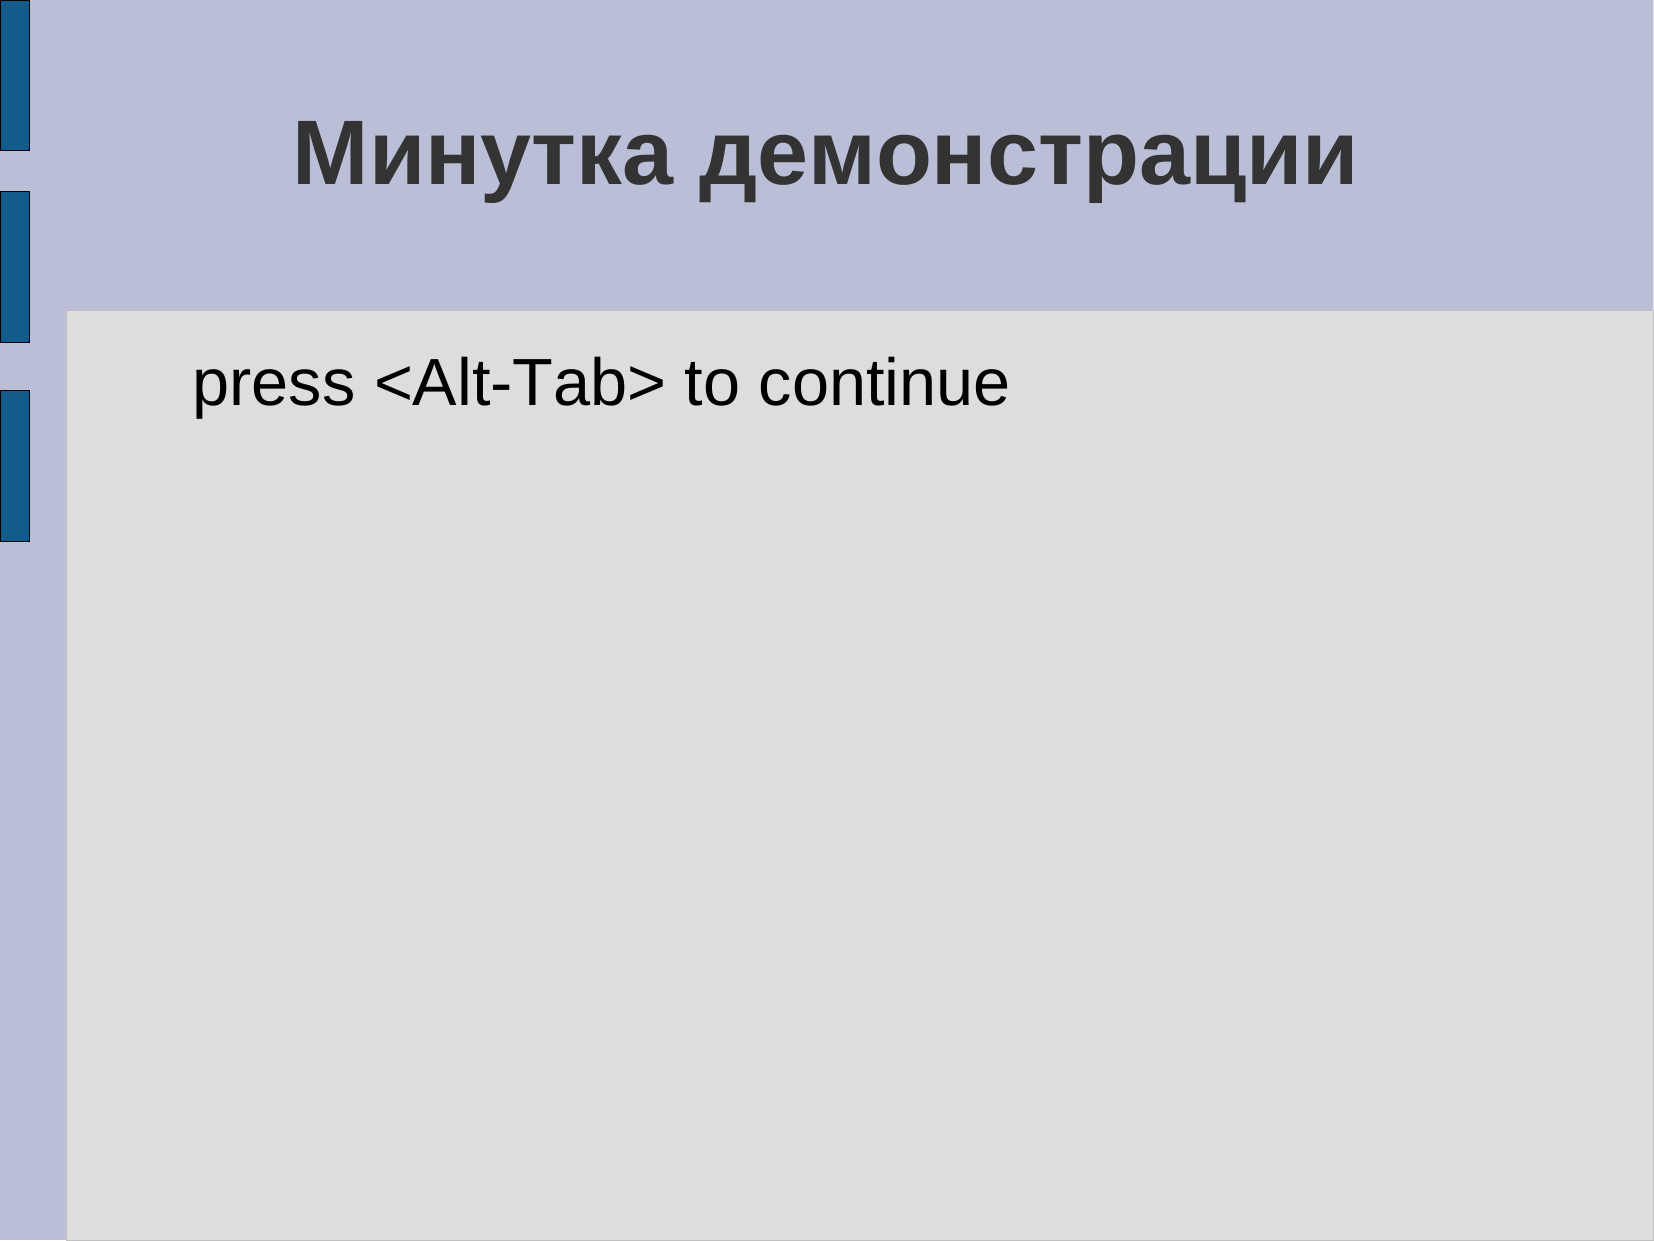

# Минутка демонстрации
press <Alt-Tab> to continue